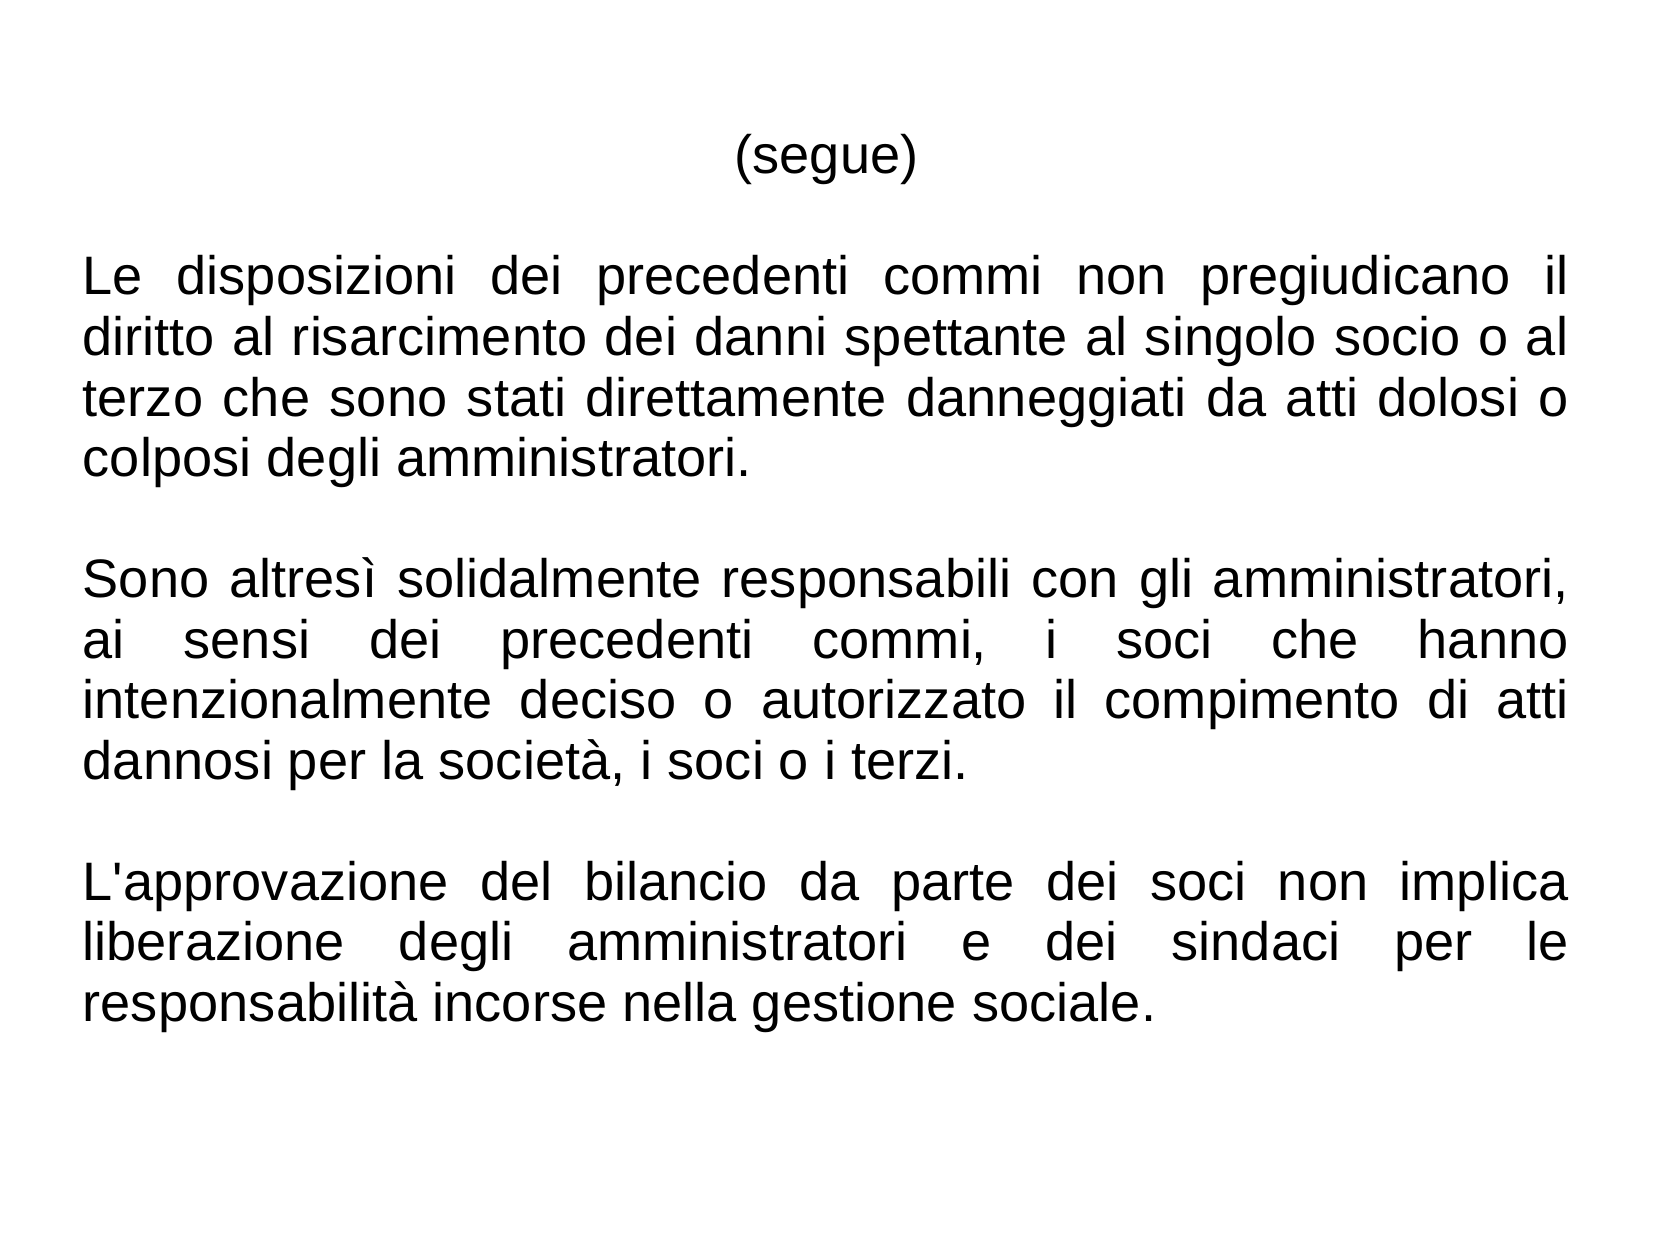

# (segue)
Le disposizioni dei precedenti commi non pregiudicano il diritto al risarcimento dei danni spettante al singolo socio o al terzo che sono stati direttamente danneggiati da atti dolosi o colposi degli amministratori.
Sono altresì solidalmente responsabili con gli amministratori, ai sensi dei precedenti commi, i soci che hanno intenzionalmente deciso o autorizzato il compimento di atti dannosi per la società, i soci o i terzi.
L'approvazione del bilancio da parte dei soci non implica liberazione degli amministratori e dei sindaci per le responsabilità incorse nella gestione sociale.